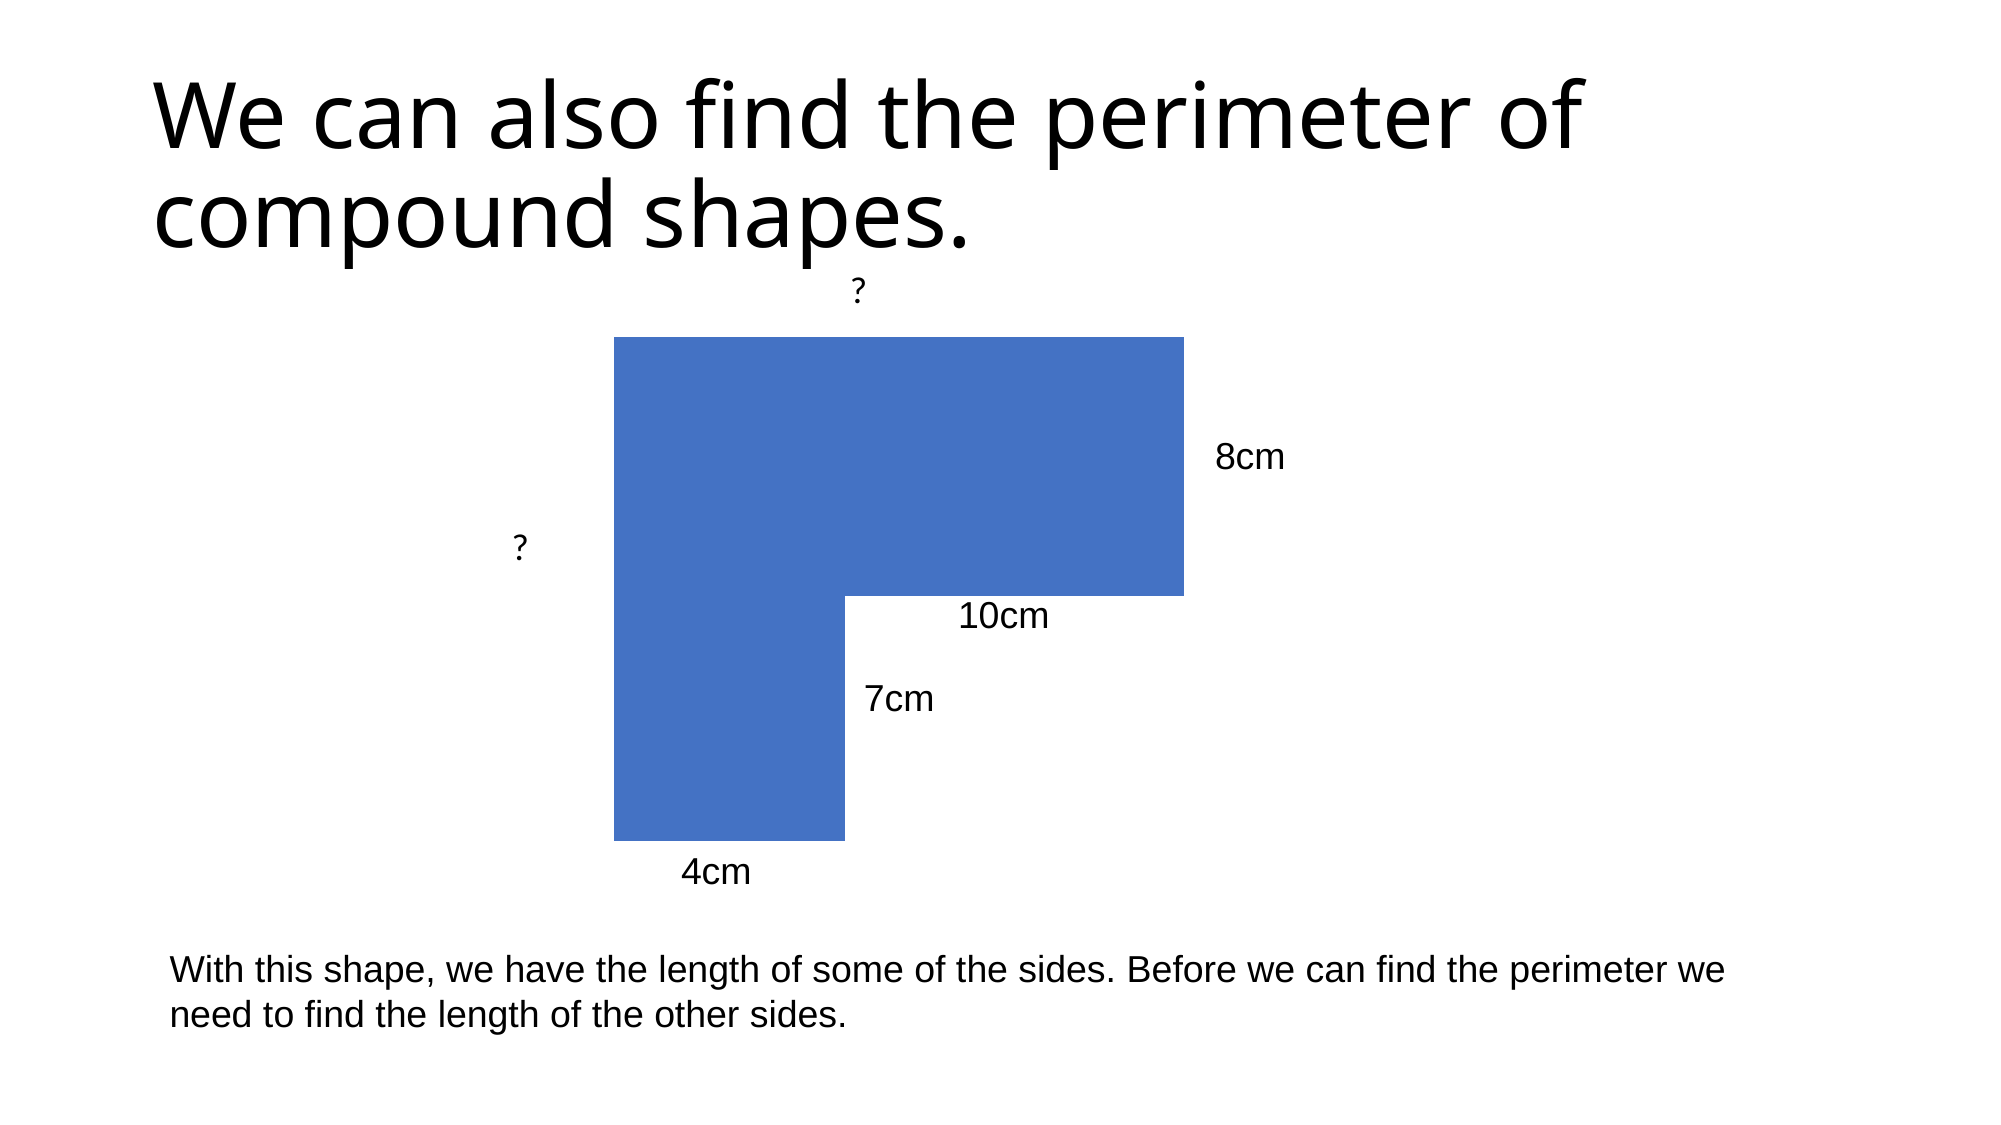

# We can also find the perimeter of compound shapes.
 ?
8cm
 ?
10cm
7cm
4cm
With this shape, we have the length of some of the sides. Before we can find the perimeter we need to find the length of the other sides.